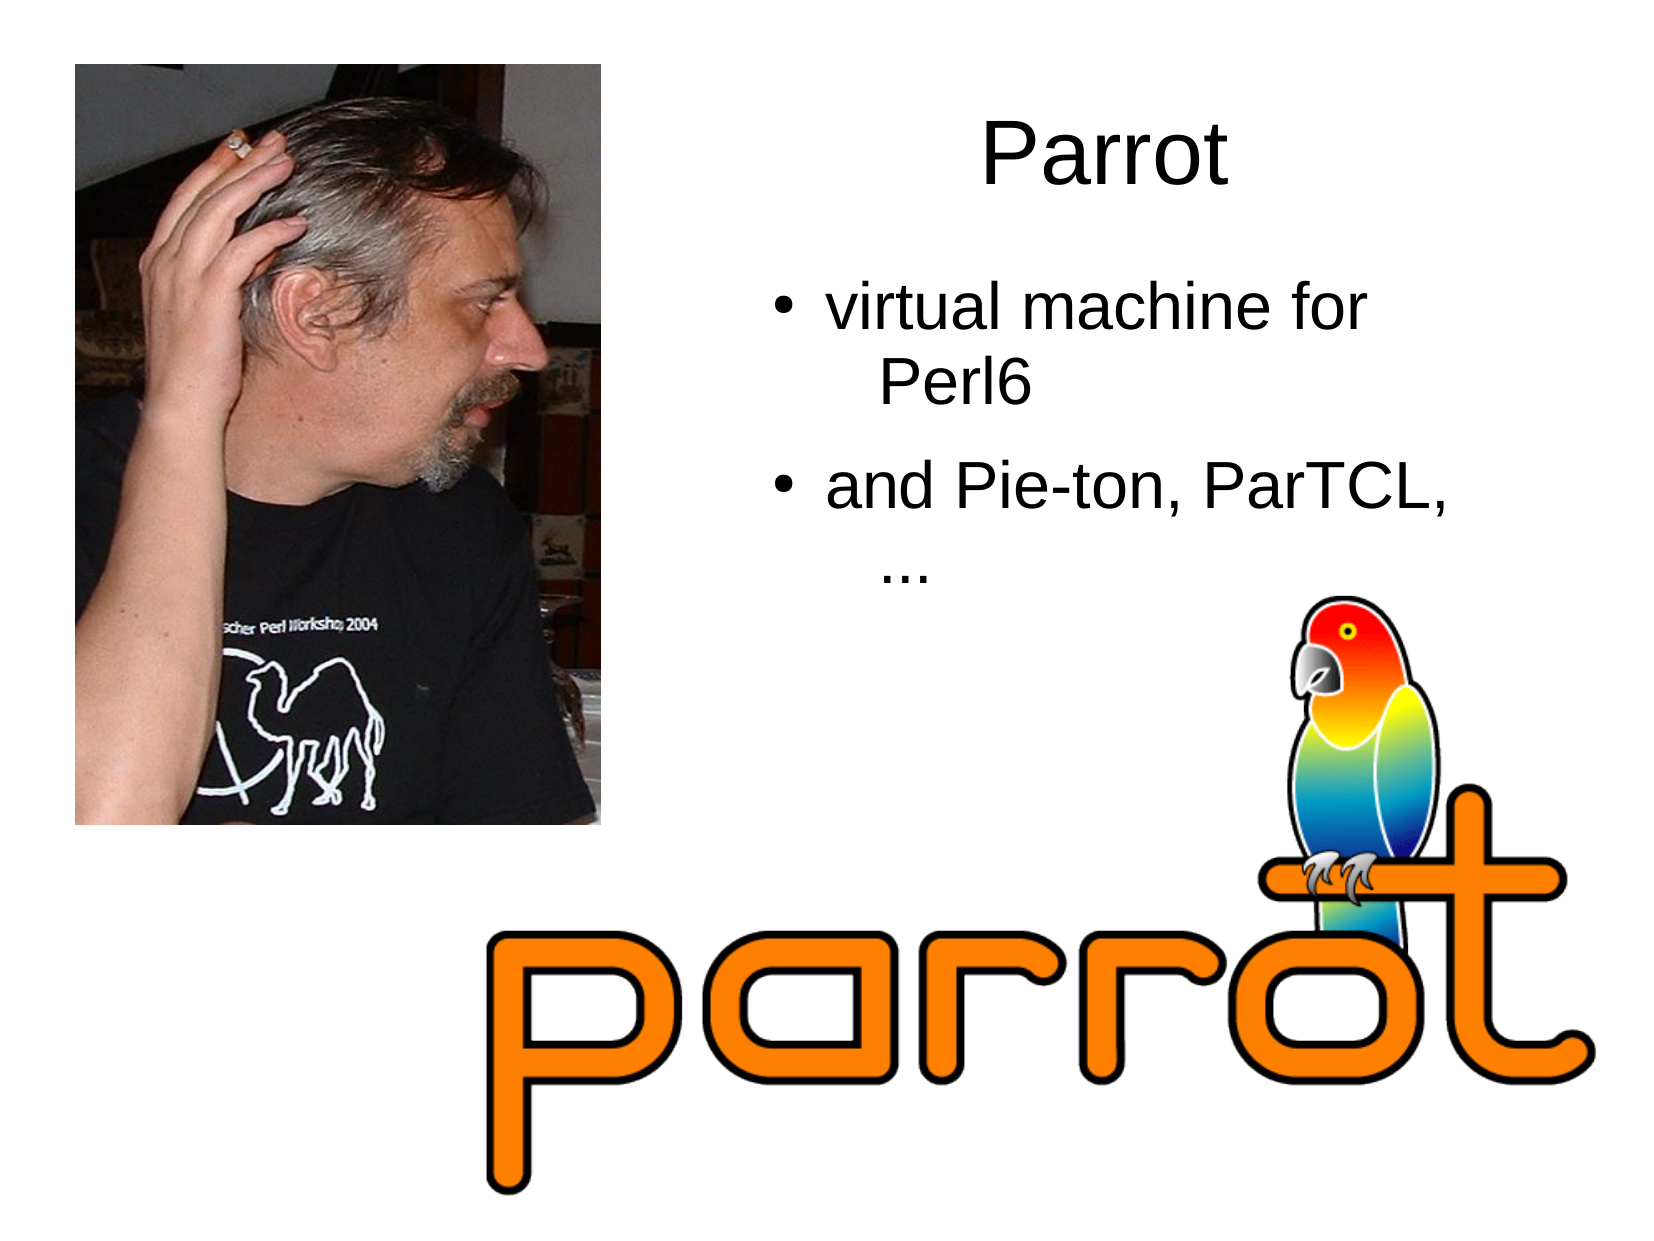

# Parrot
virtual machine for Perl6
and Pie-ton, ParTCL, ...